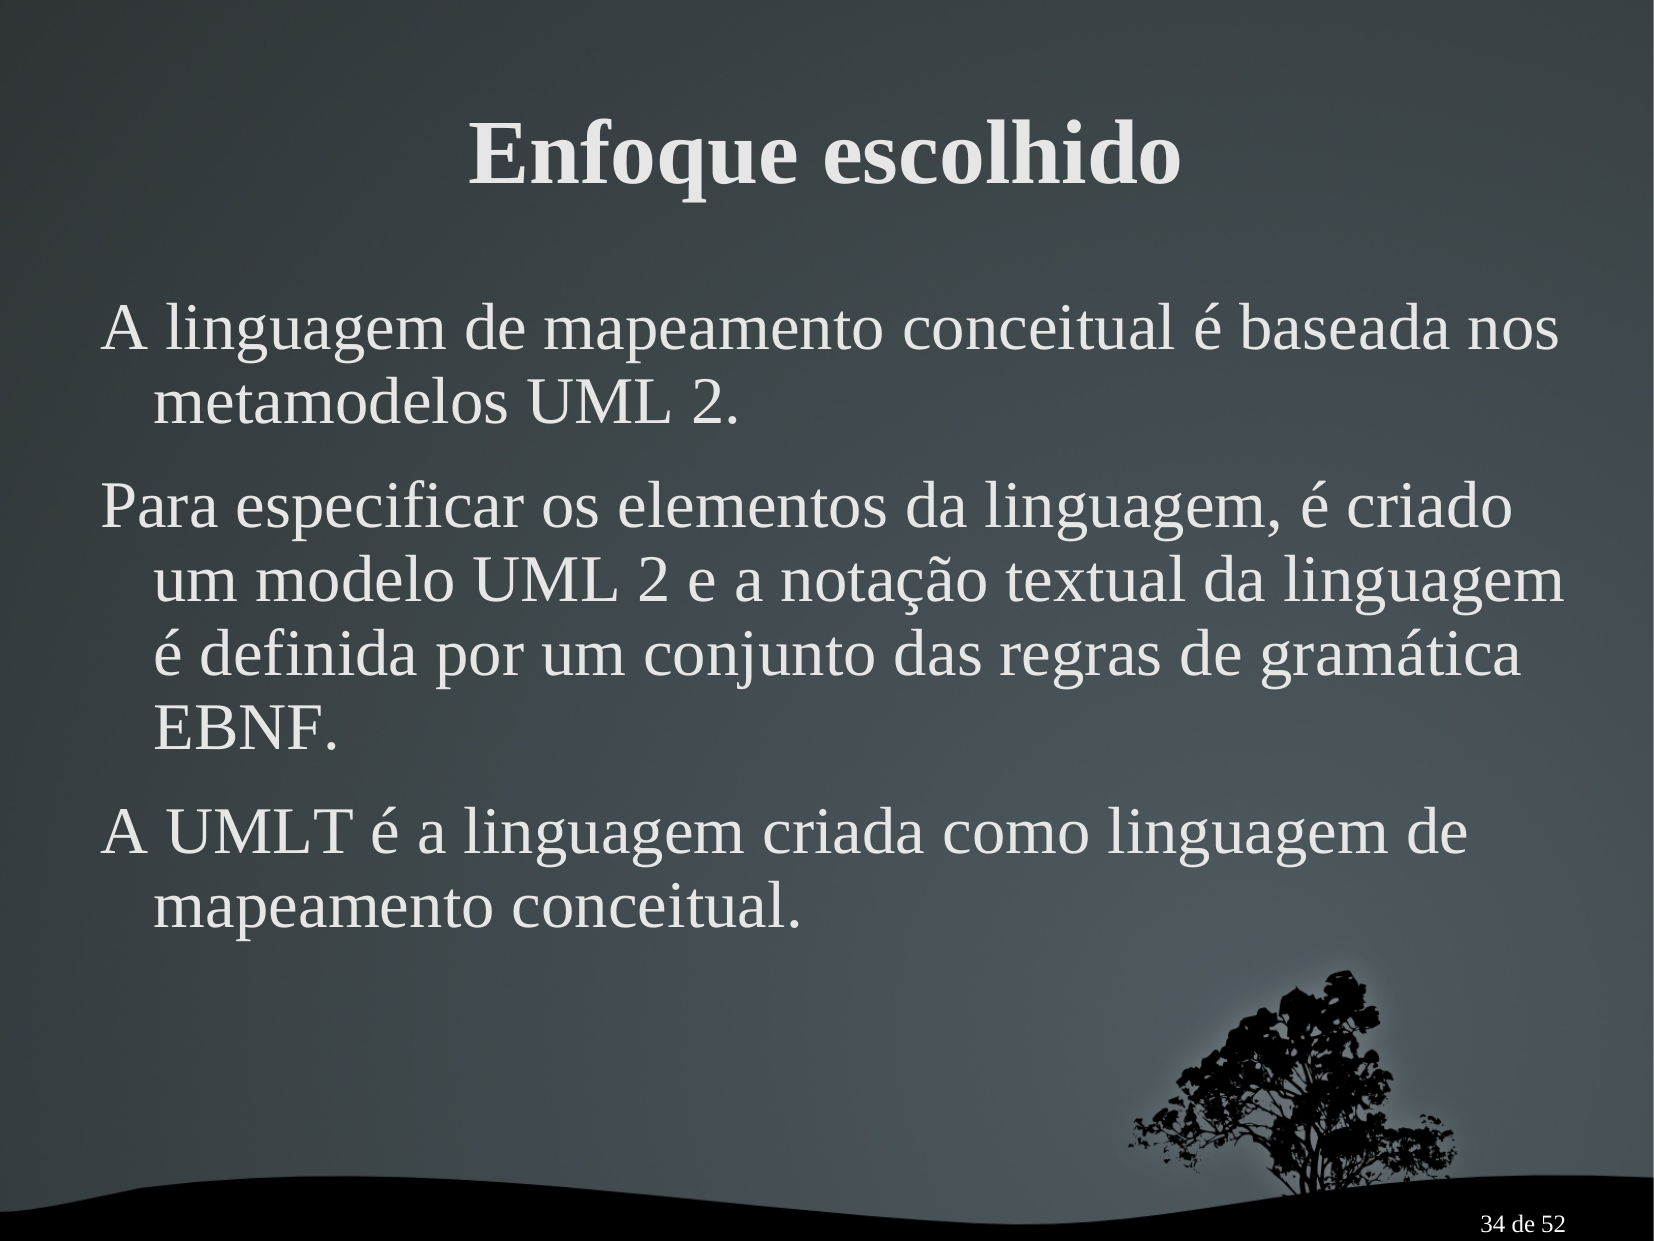

# Enfoque escolhido
A linguagem de mapeamento conceitual é baseada nos metamodelos UML 2.
Para especificar os elementos da linguagem, é criado um modelo UML 2 e a notação textual da linguagem é definida por um conjunto das regras de gramática EBNF.
A UMLT é a linguagem criada como linguagem de mapeamento conceitual.
34